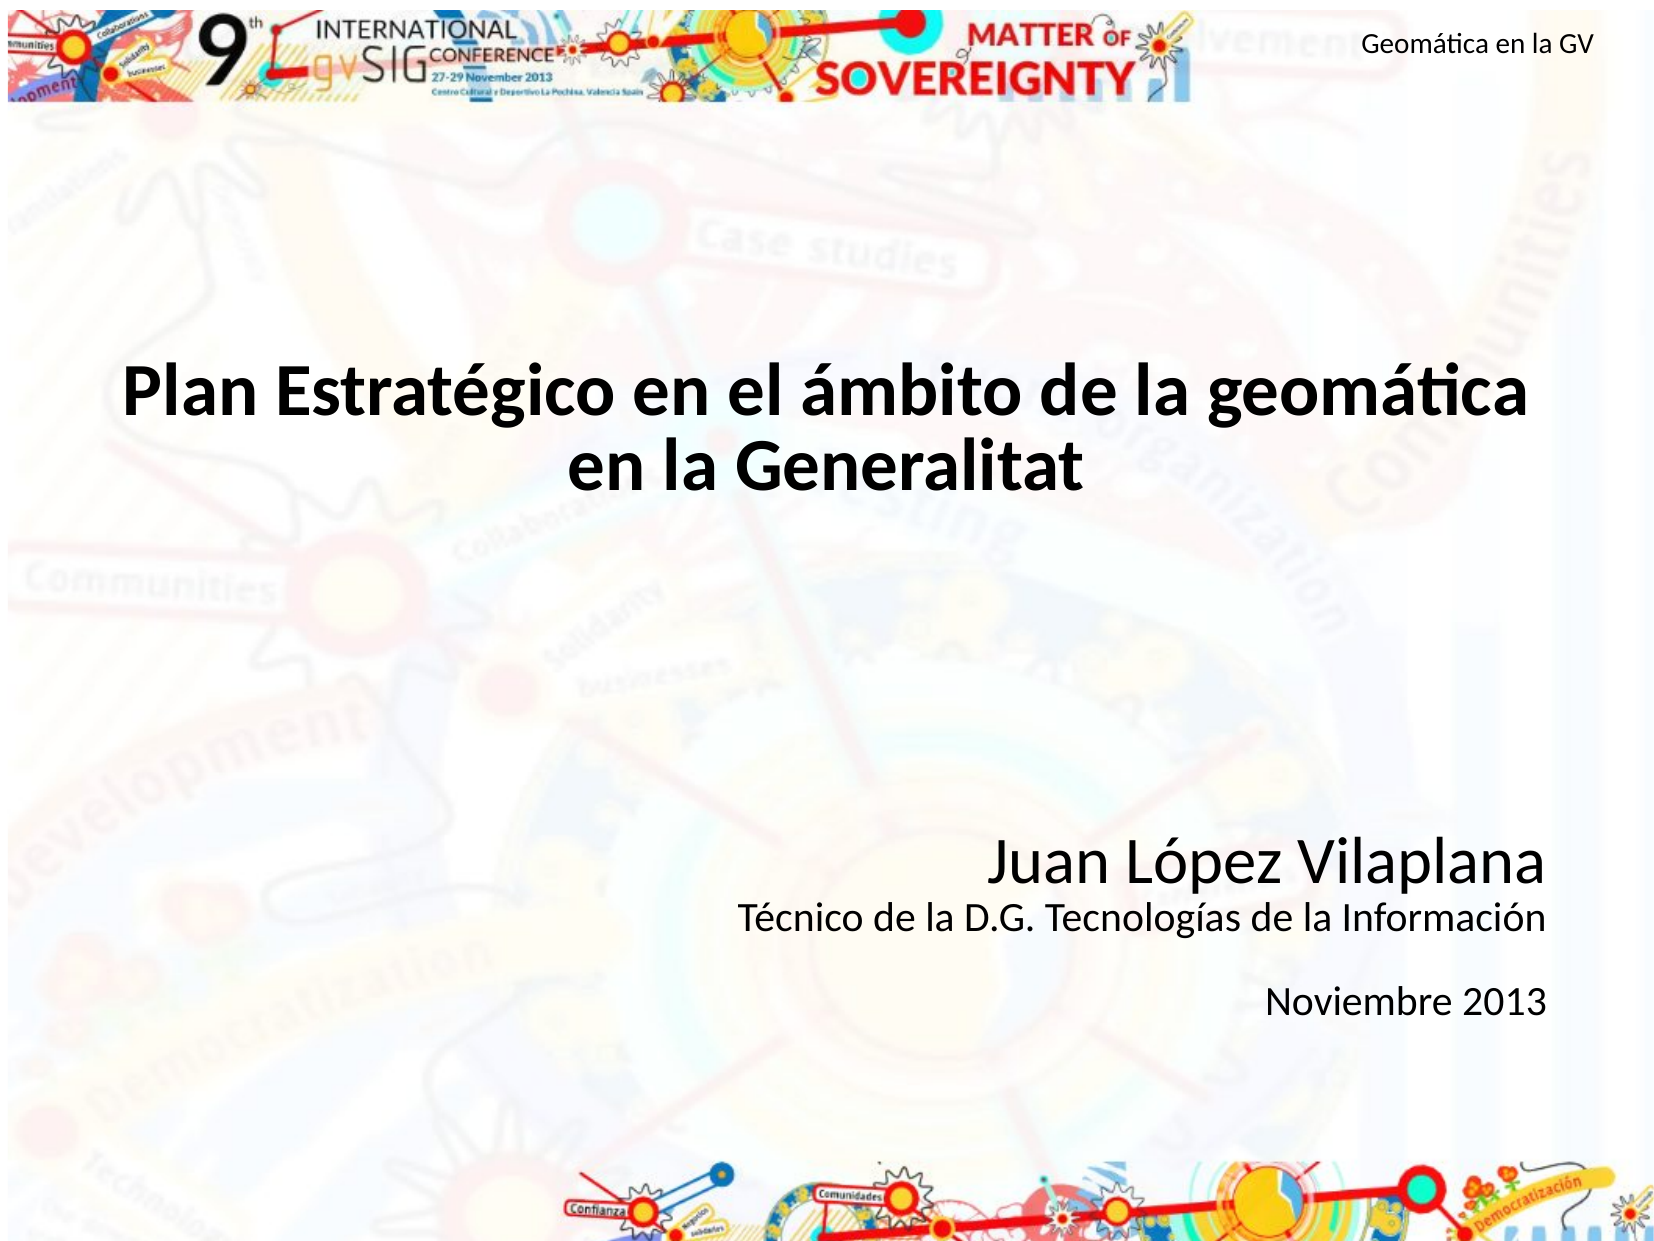

Geomática en la GV
# Plan Estratégico en el ámbito de la geomática en la Generalitat
Juan López Vilaplana
Técnico de la D.G. Tecnologías de la Información
Noviembre 2013